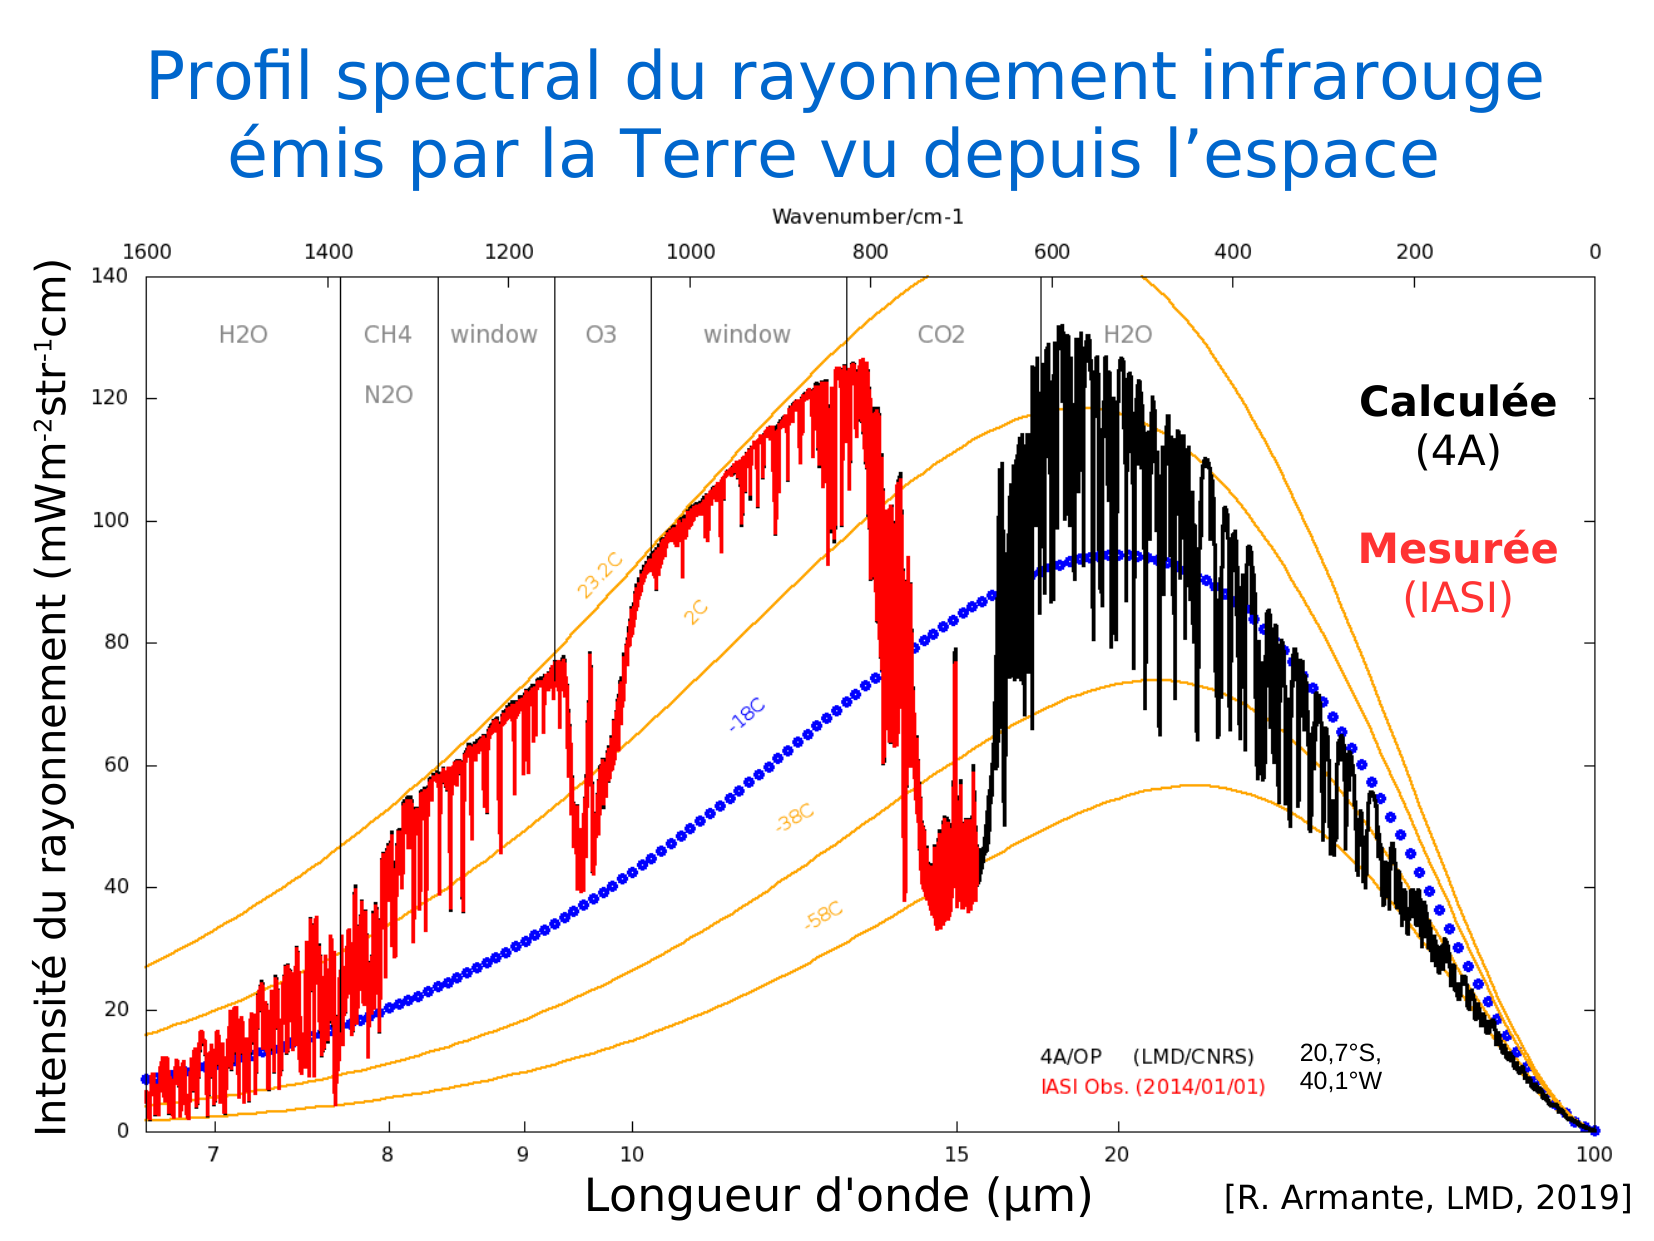

Profil spectral du rayonnement infrarouge émis par la Terre vu depuis l’espace
Intensité du rayonnement (mWm-2str-1cm)
Calculée (4A)
Mesurée
(IASI)
20,7°S, 40,1°W
Longueur d'onde (μm)
[R. Armante, LMD, 2019]